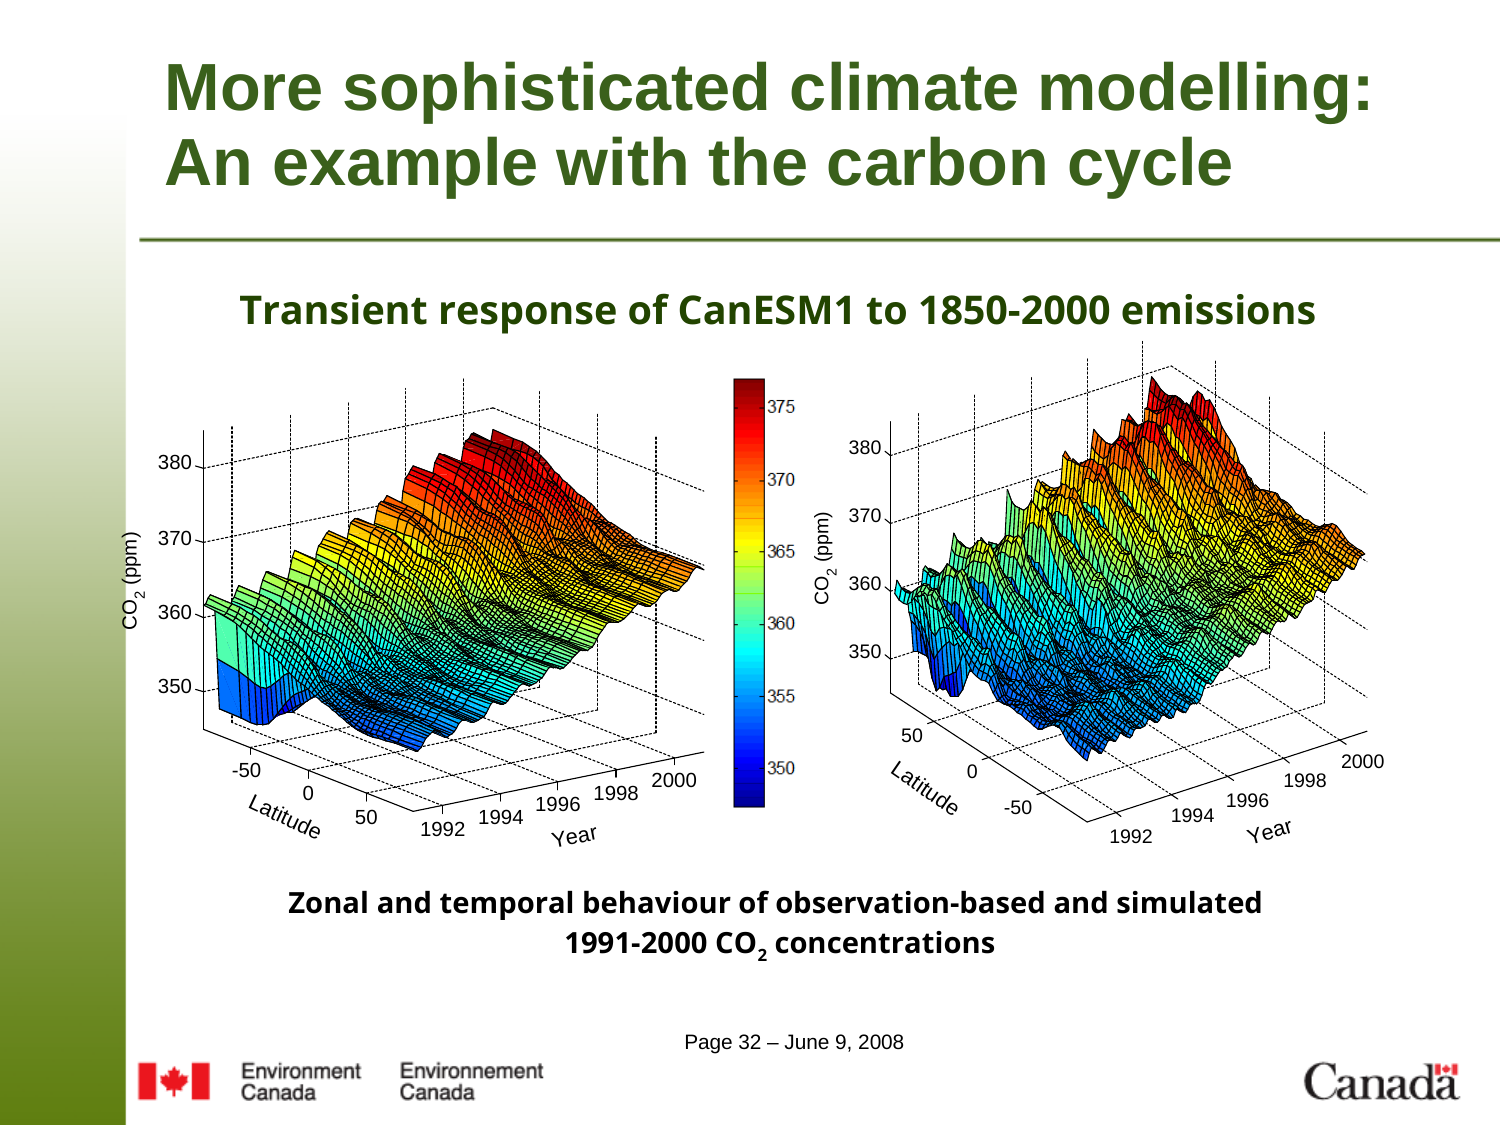

# More sophisticated climate modelling: An example with the carbon cycle
Transient response of CanESM1 to 1850-2000 emissions
Zonal and temporal behaviour of observation-based and simulated
1991-2000 CO2 concentrations